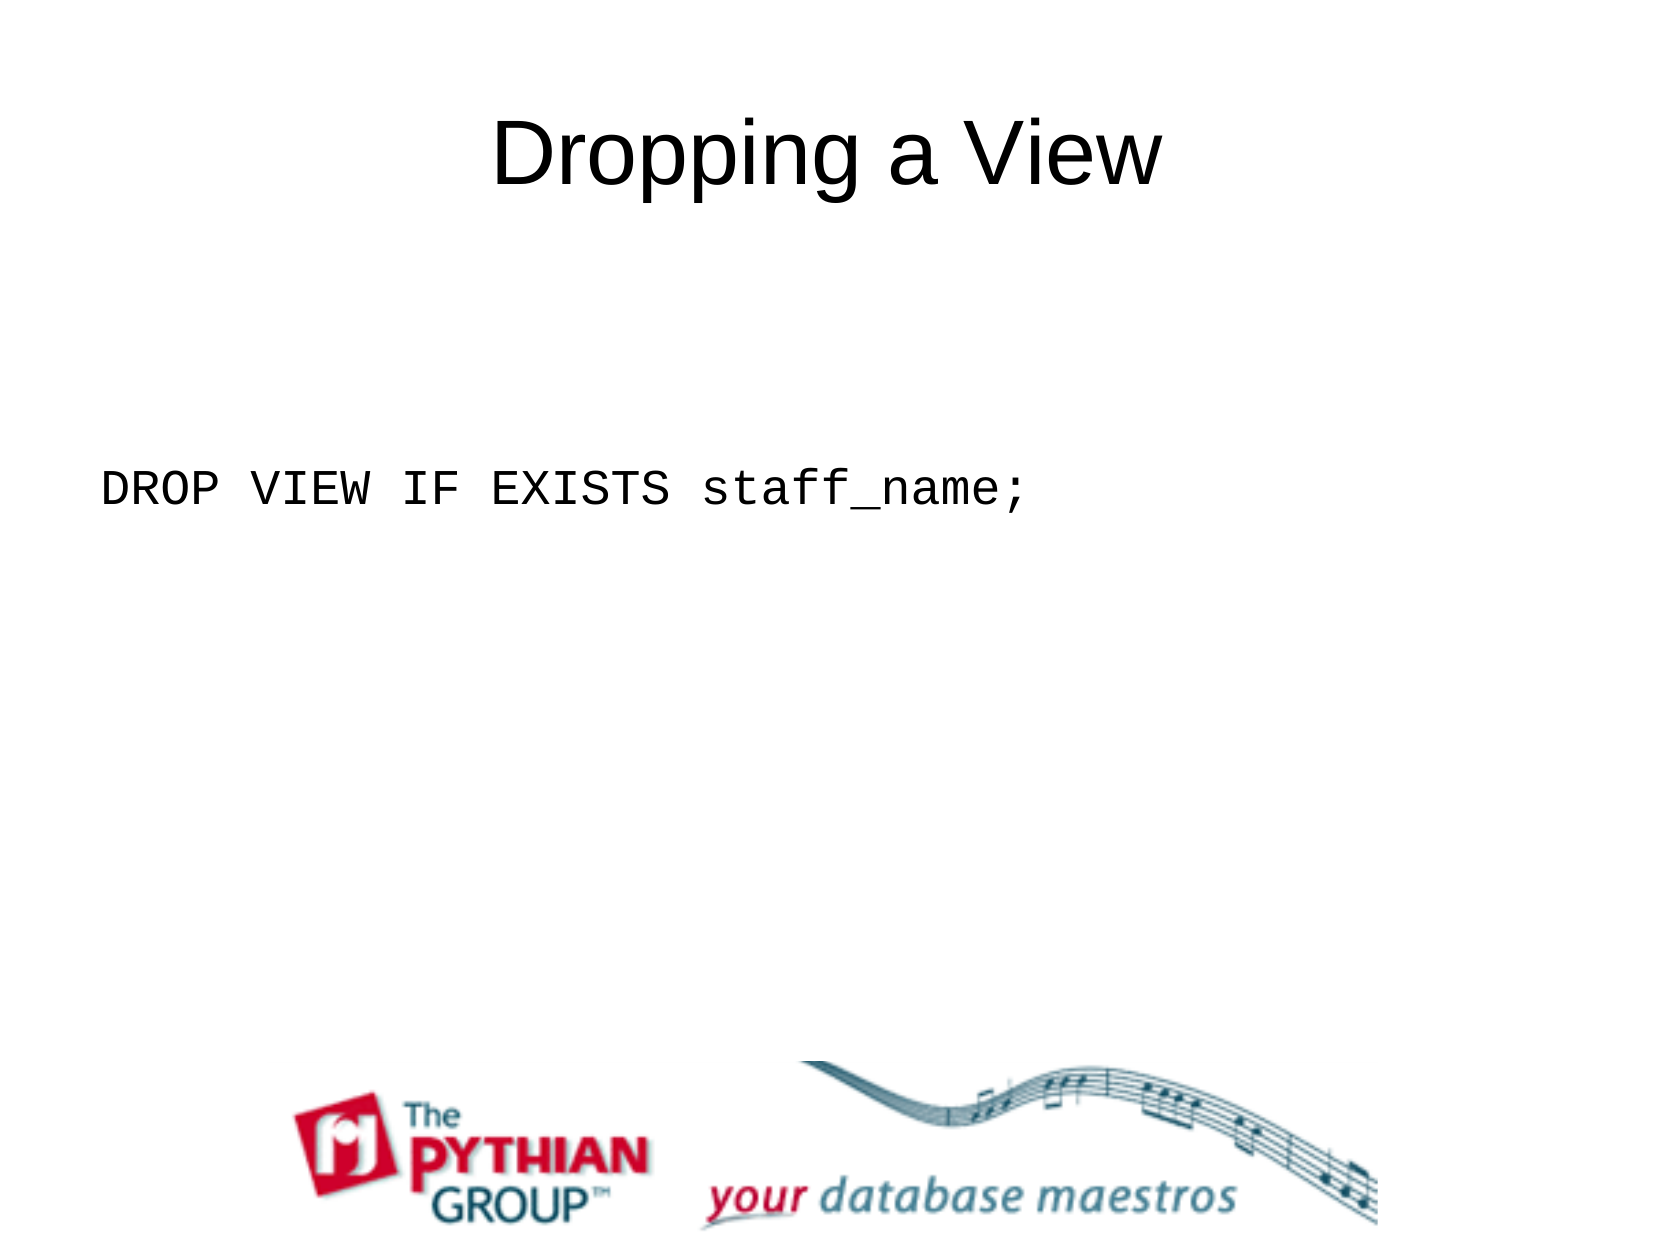

# Dropping a View
DROP VIEW IF EXISTS staff_name;